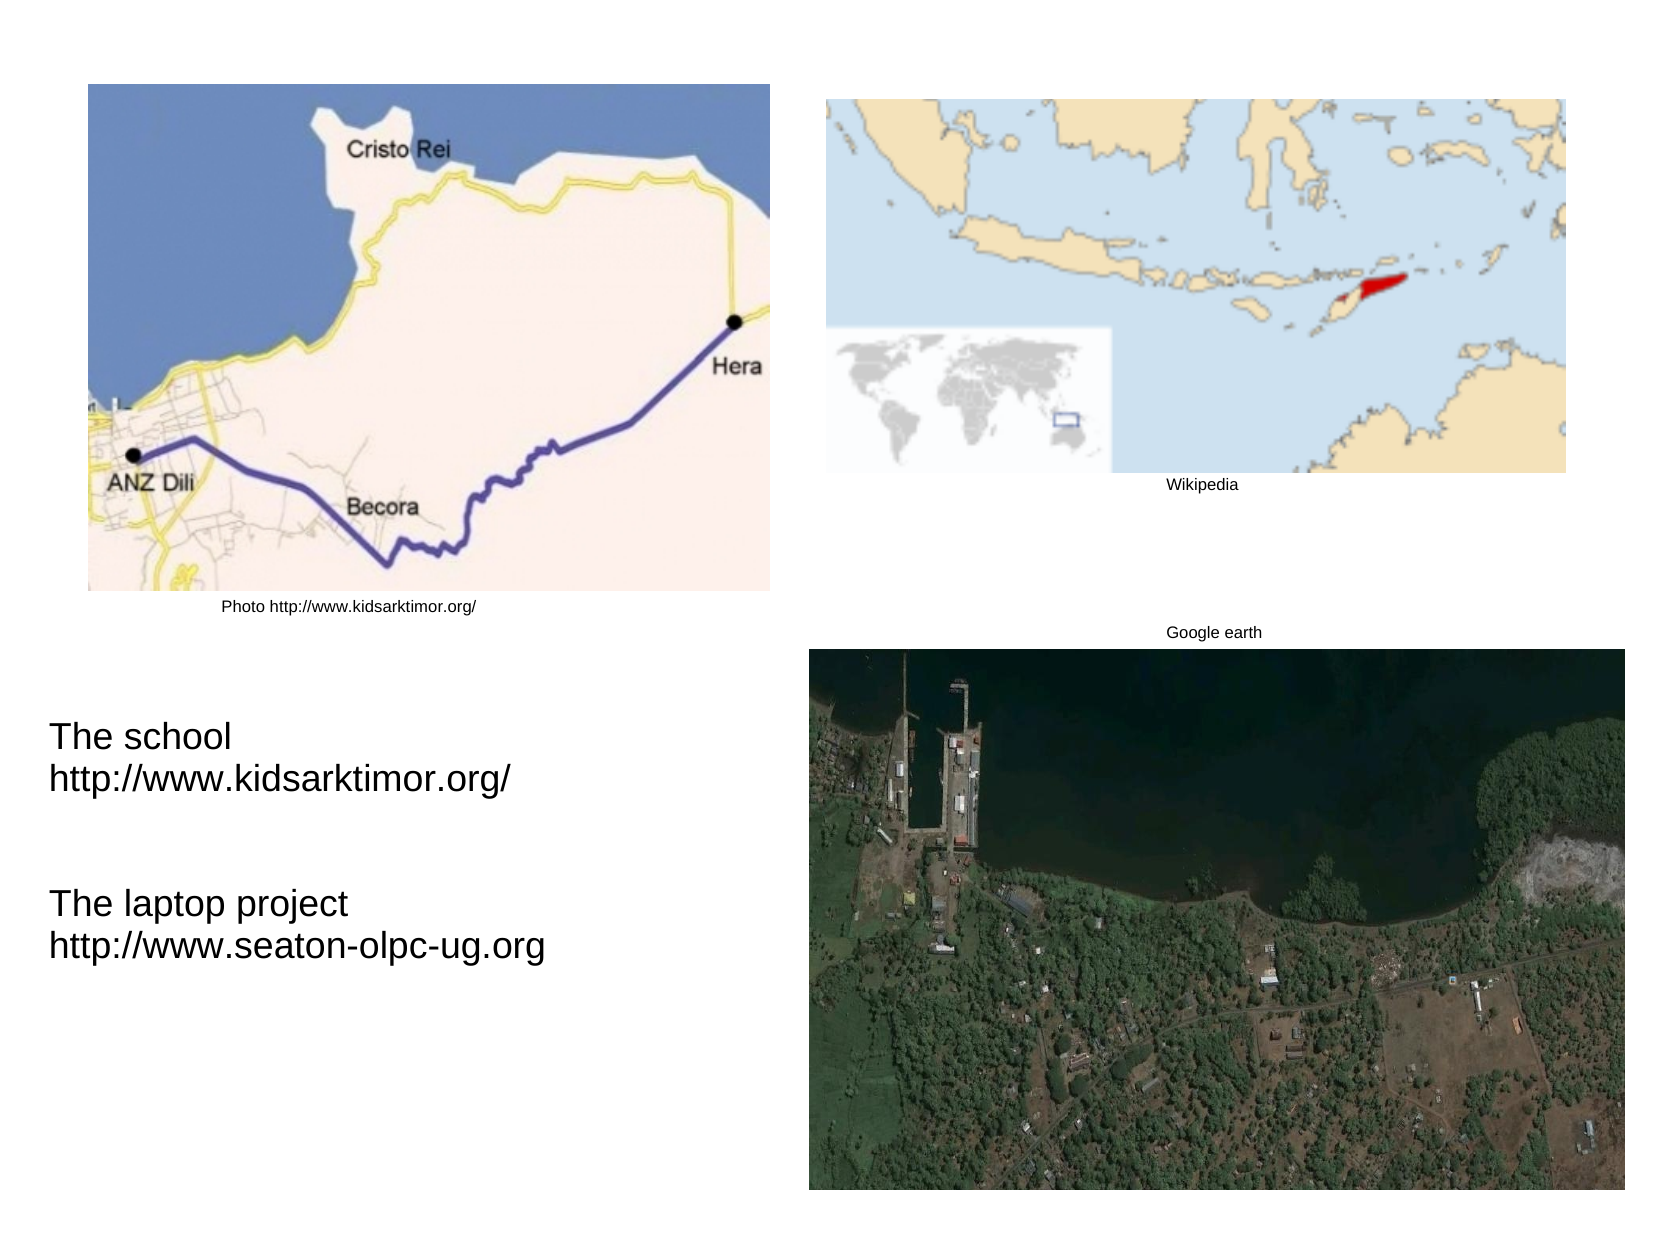

Wikipedia
Photo http://www.kidsarktimor.org/
Google earth
The school
http://www.kidsarktimor.org/
The laptop project
http://www.seaton-olpc-ug.org